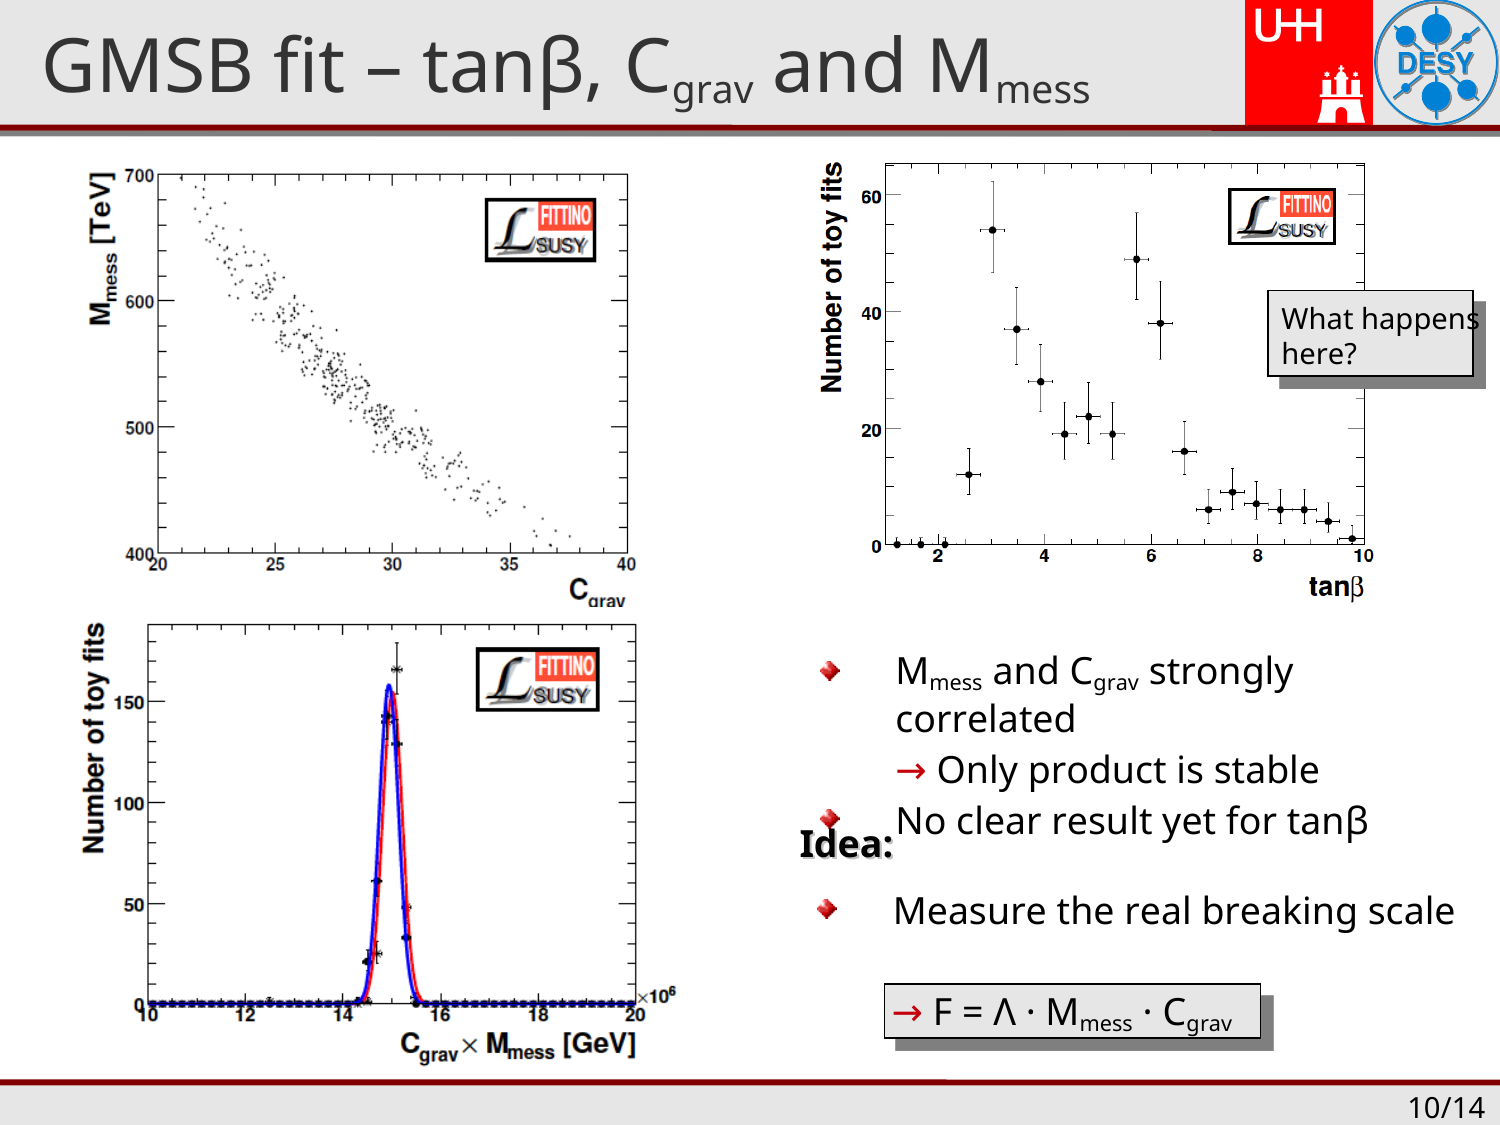

# GMSB fit – tanβ, Cgrav and Mmess
What happens here?
Mmess and Cgrav strongly correlated
	→ Only product is stable
No clear result yet for tanβ
Idea:
Measure the real breaking scale
	→ F = Λ · Mmess · Cgrav
10